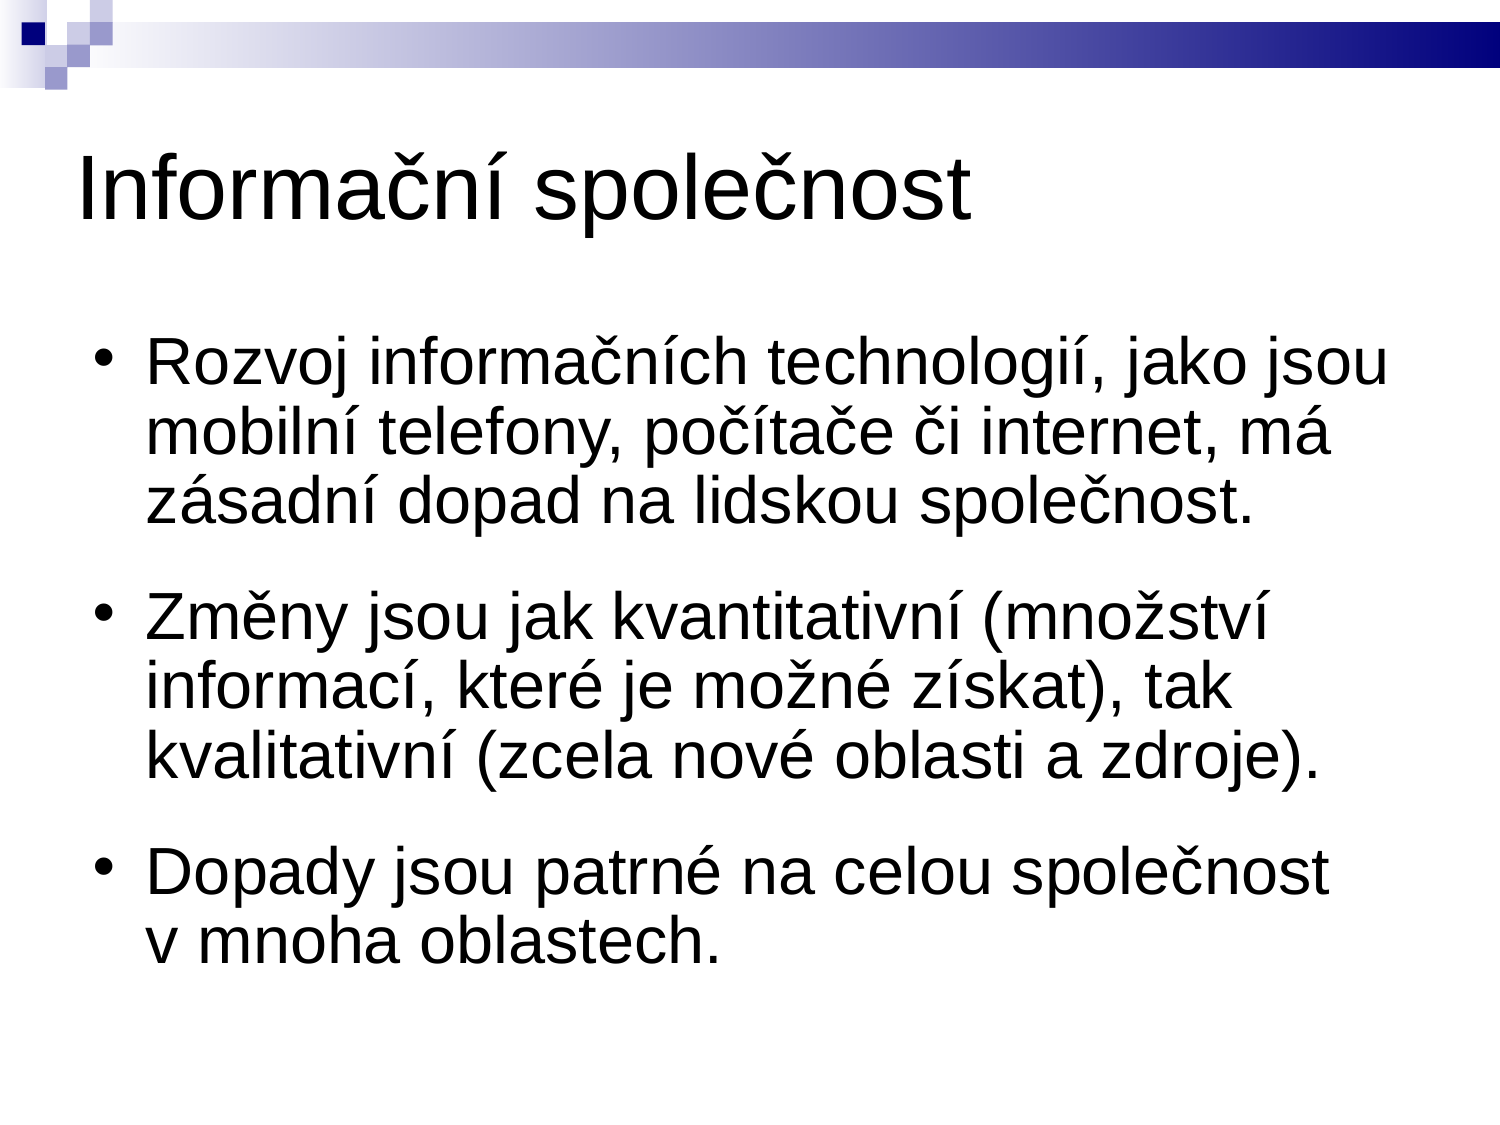

# Informační společnost
Rozvoj informačních technologií, jako jsou mobilní telefony, počítače či internet, má zásadní dopad na lidskou společnost.
Změny jsou jak kvantitativní (množství informací, které je možné získat), tak kvalitativní (zcela nové oblasti a zdroje).
Dopady jsou patrné na celou společnost
v mnoha oblastech.